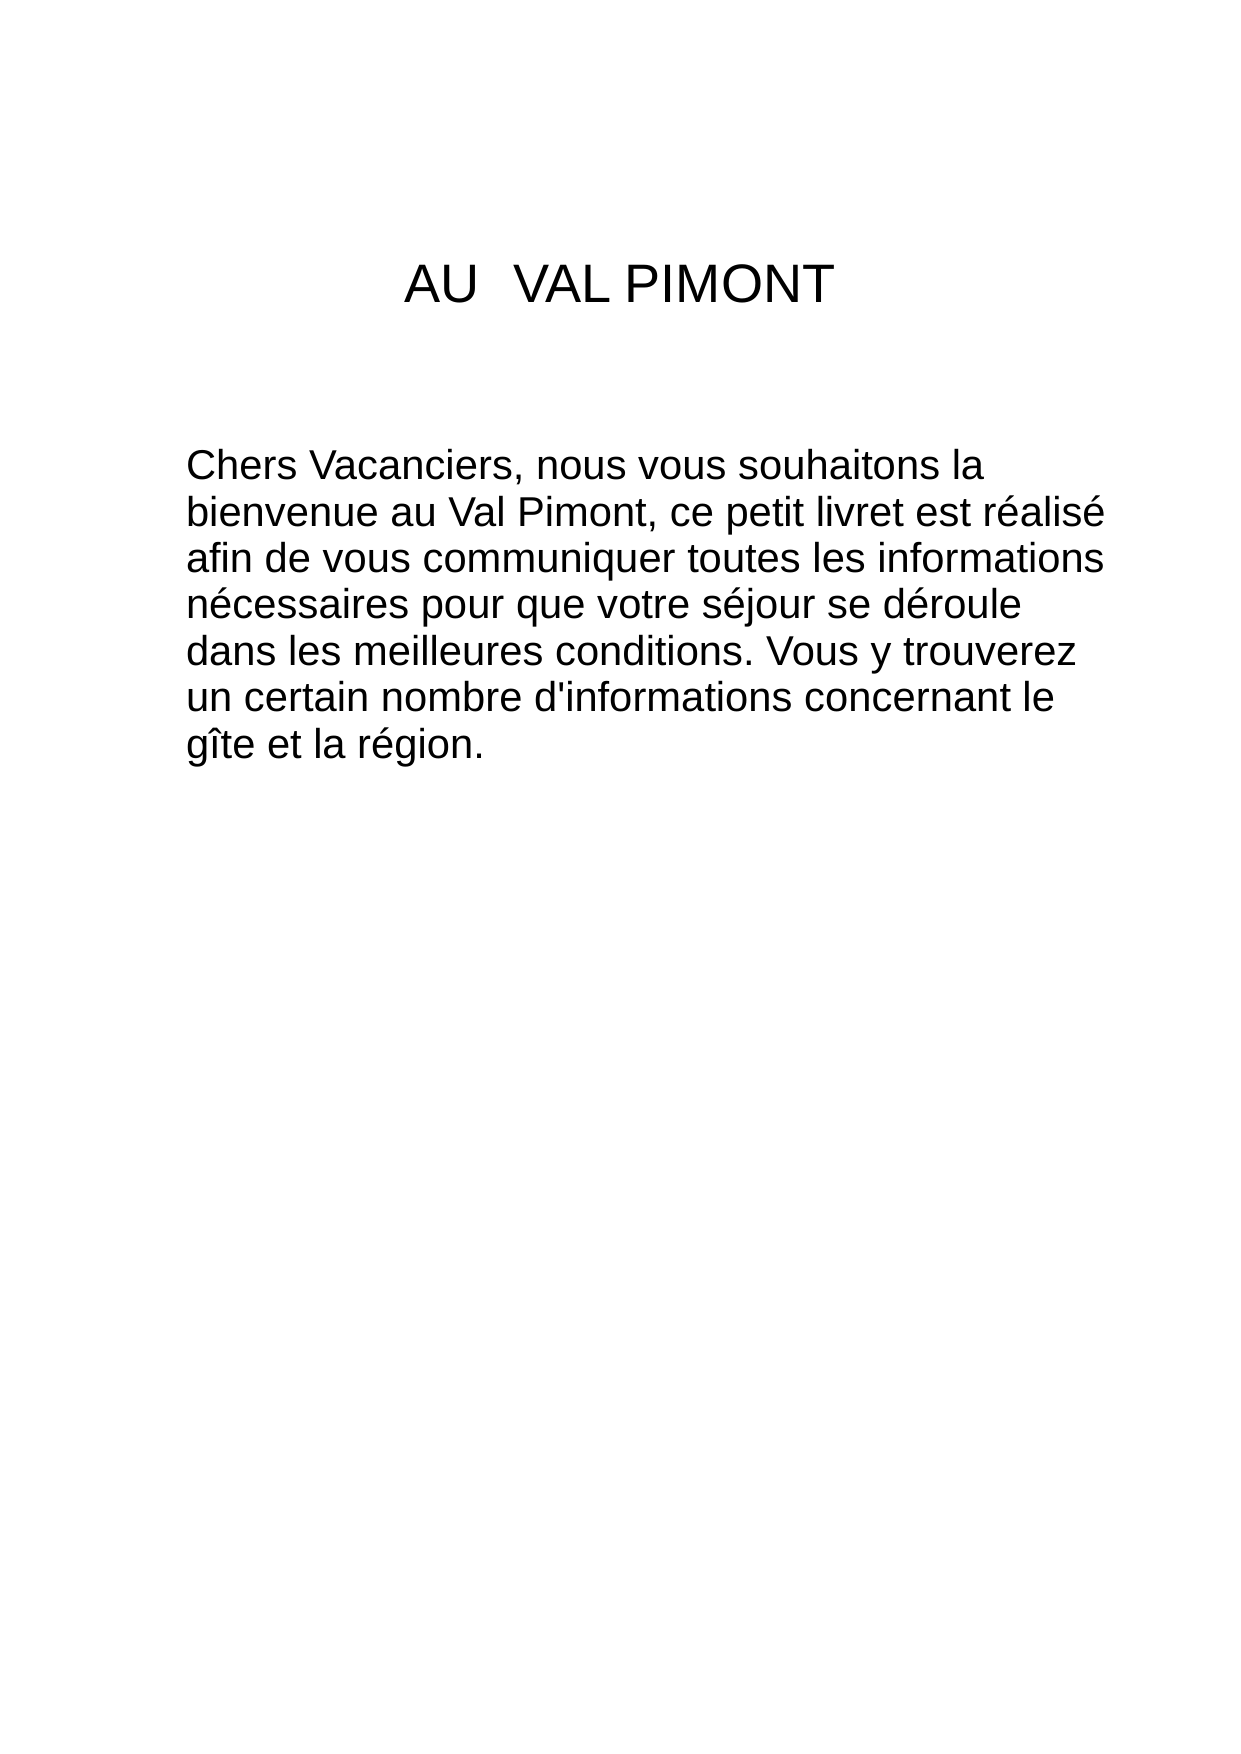

# AU VAL PIMONT
Chers Vacanciers, nous vous souhaitons la bienvenue au Val Pimont, ce petit livret est réalisé afin de vous communiquer toutes les informations nécessaires pour que votre séjour se déroule dans les meilleures conditions. Vous y trouverez un certain nombre d'informations concernant le gîte et la région.